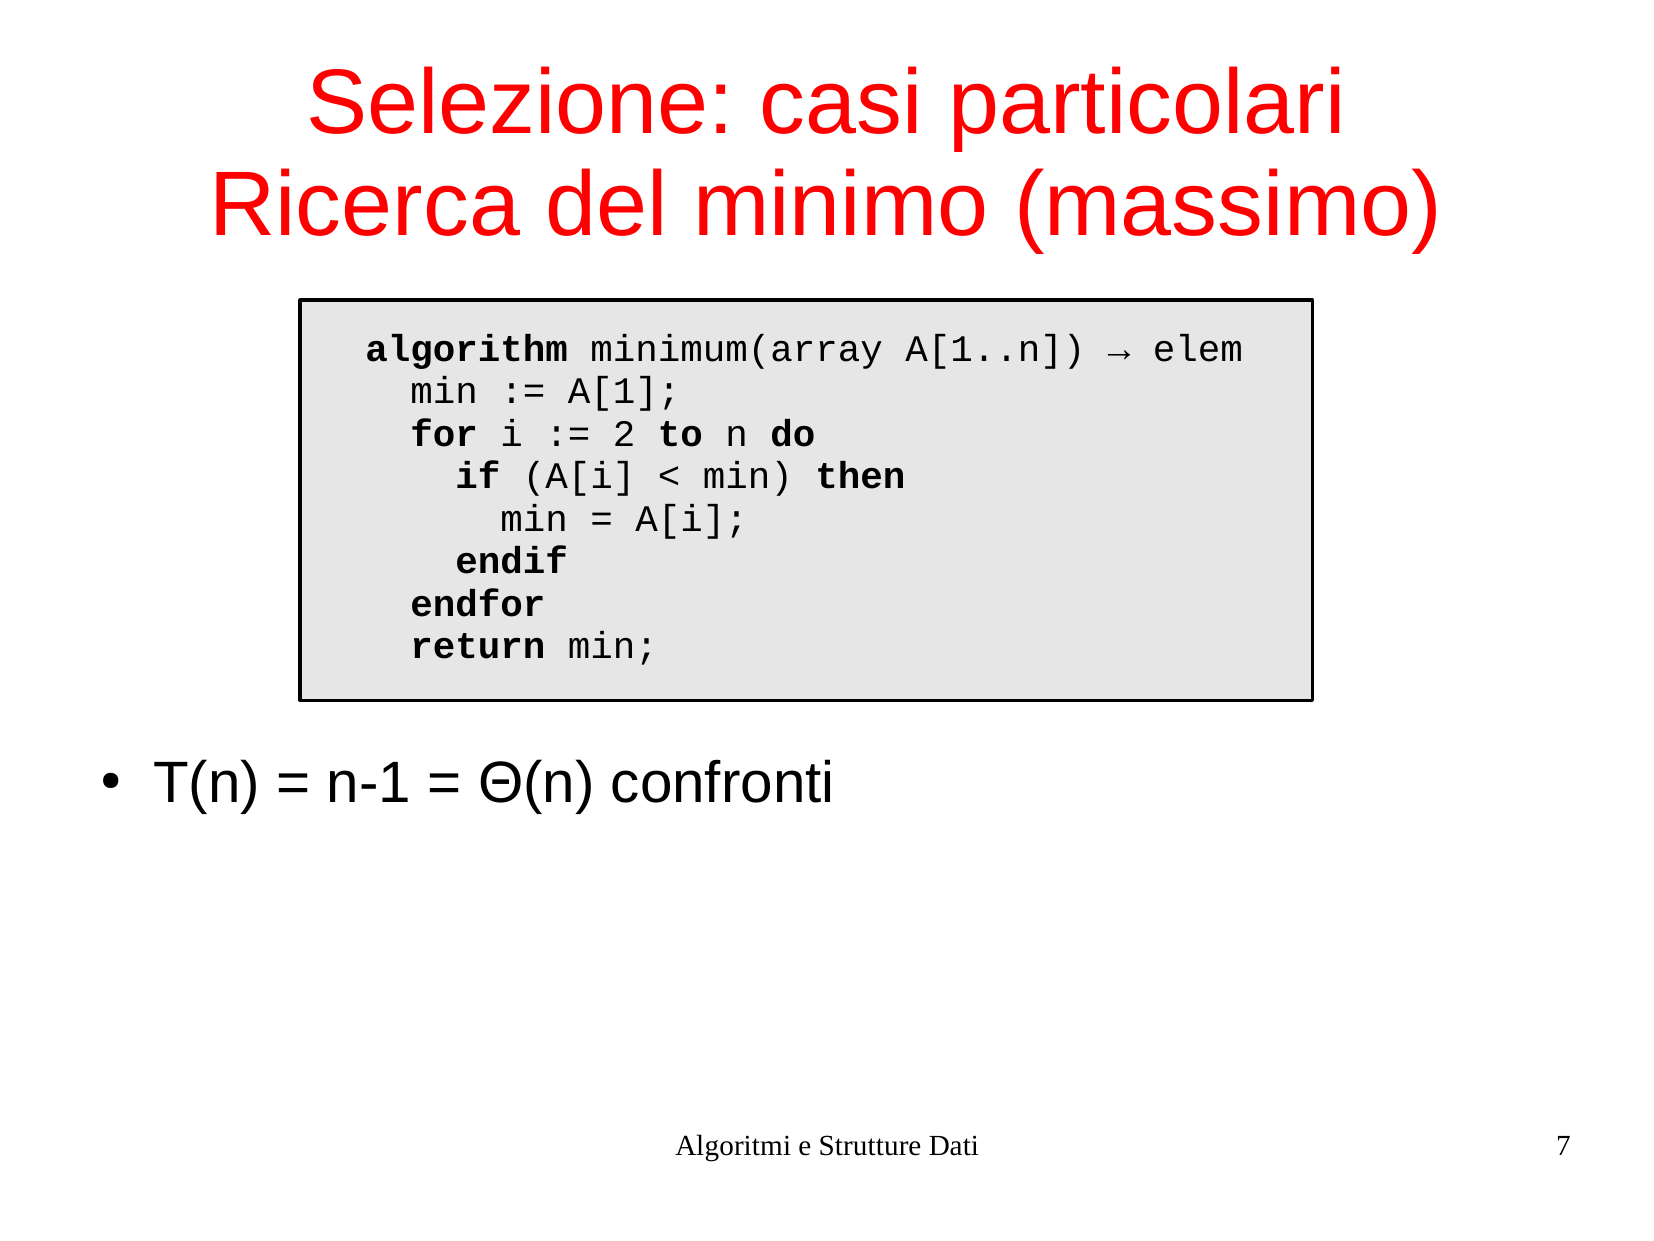

# Selezione: casi particolari Ricerca del minimo (massimo)
algorithm minimum(array A[1..n]) → elem
 min := A[1];
 for i := 2 to n do
 if (A[i] < min) then
 min = A[i];
 endif
 endfor
 return min;
T(n) = n-1 = Θ(n) confronti
Algoritmi e Strutture Dati
7